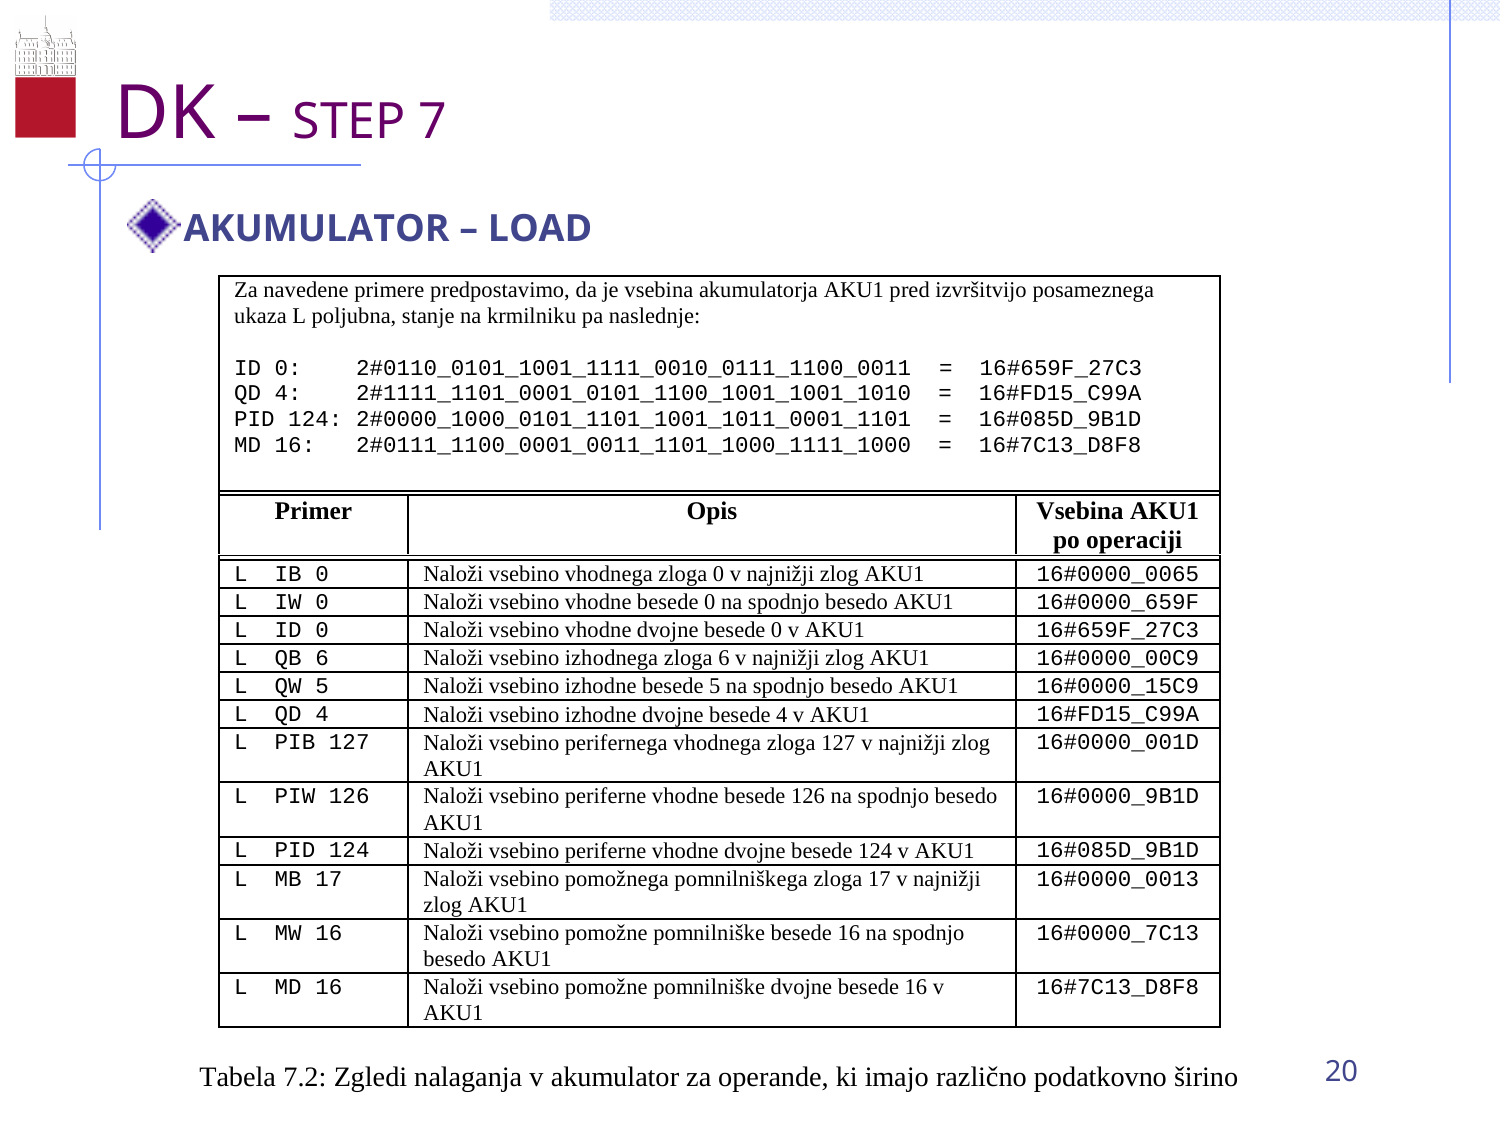

DK – STEP 7
# AKUMULATOR – LOAD